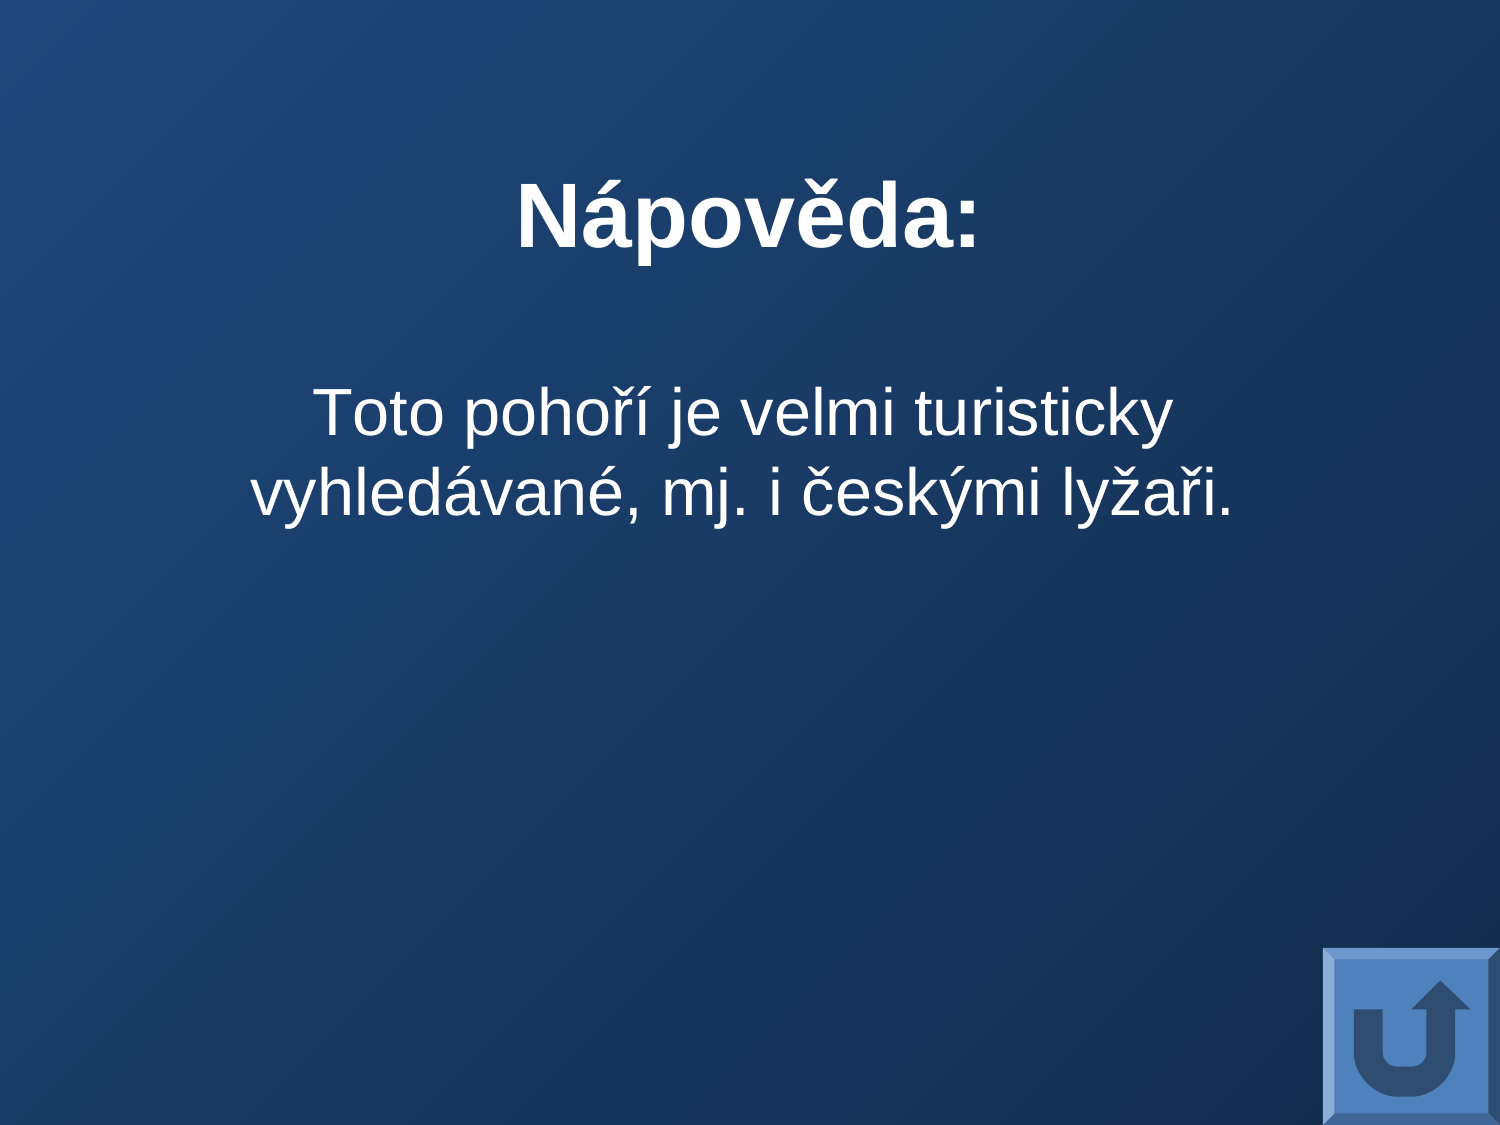

# Nápověda:
Toto pohoří je velmi turisticky vyhledávané, mj. i českými lyžaři.